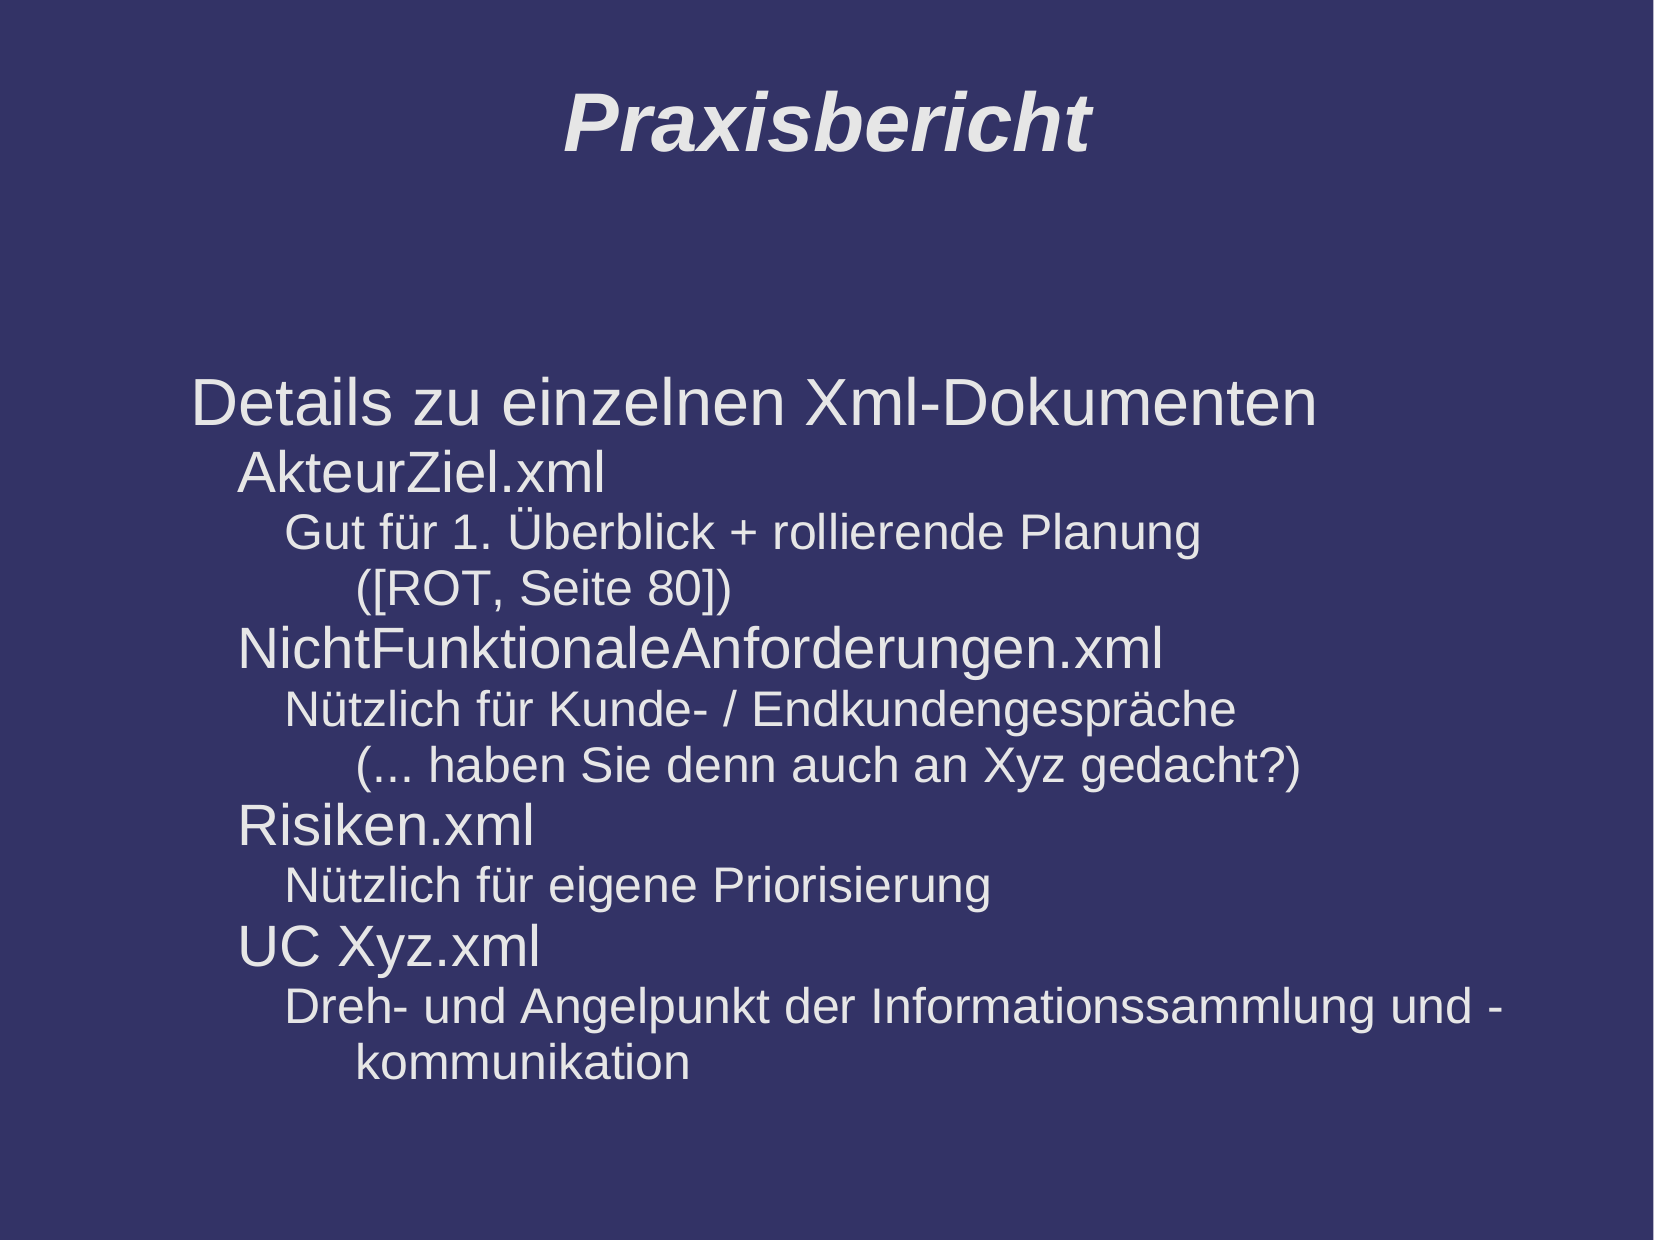

# Praxisbericht
Details zu einzelnen Xml-Dokumenten
AkteurZiel.xml
Gut für 1. Überblick + rollierende Planung
([ROT, Seite 80])
NichtFunktionaleAnforderungen.xml
Nützlich für Kunde- / Endkundengespräche
(... haben Sie denn auch an Xyz gedacht?)
Risiken.xml
Nützlich für eigene Priorisierung
UC Xyz.xml
Dreh- und Angelpunkt der Informationssammlung und -kommunikation